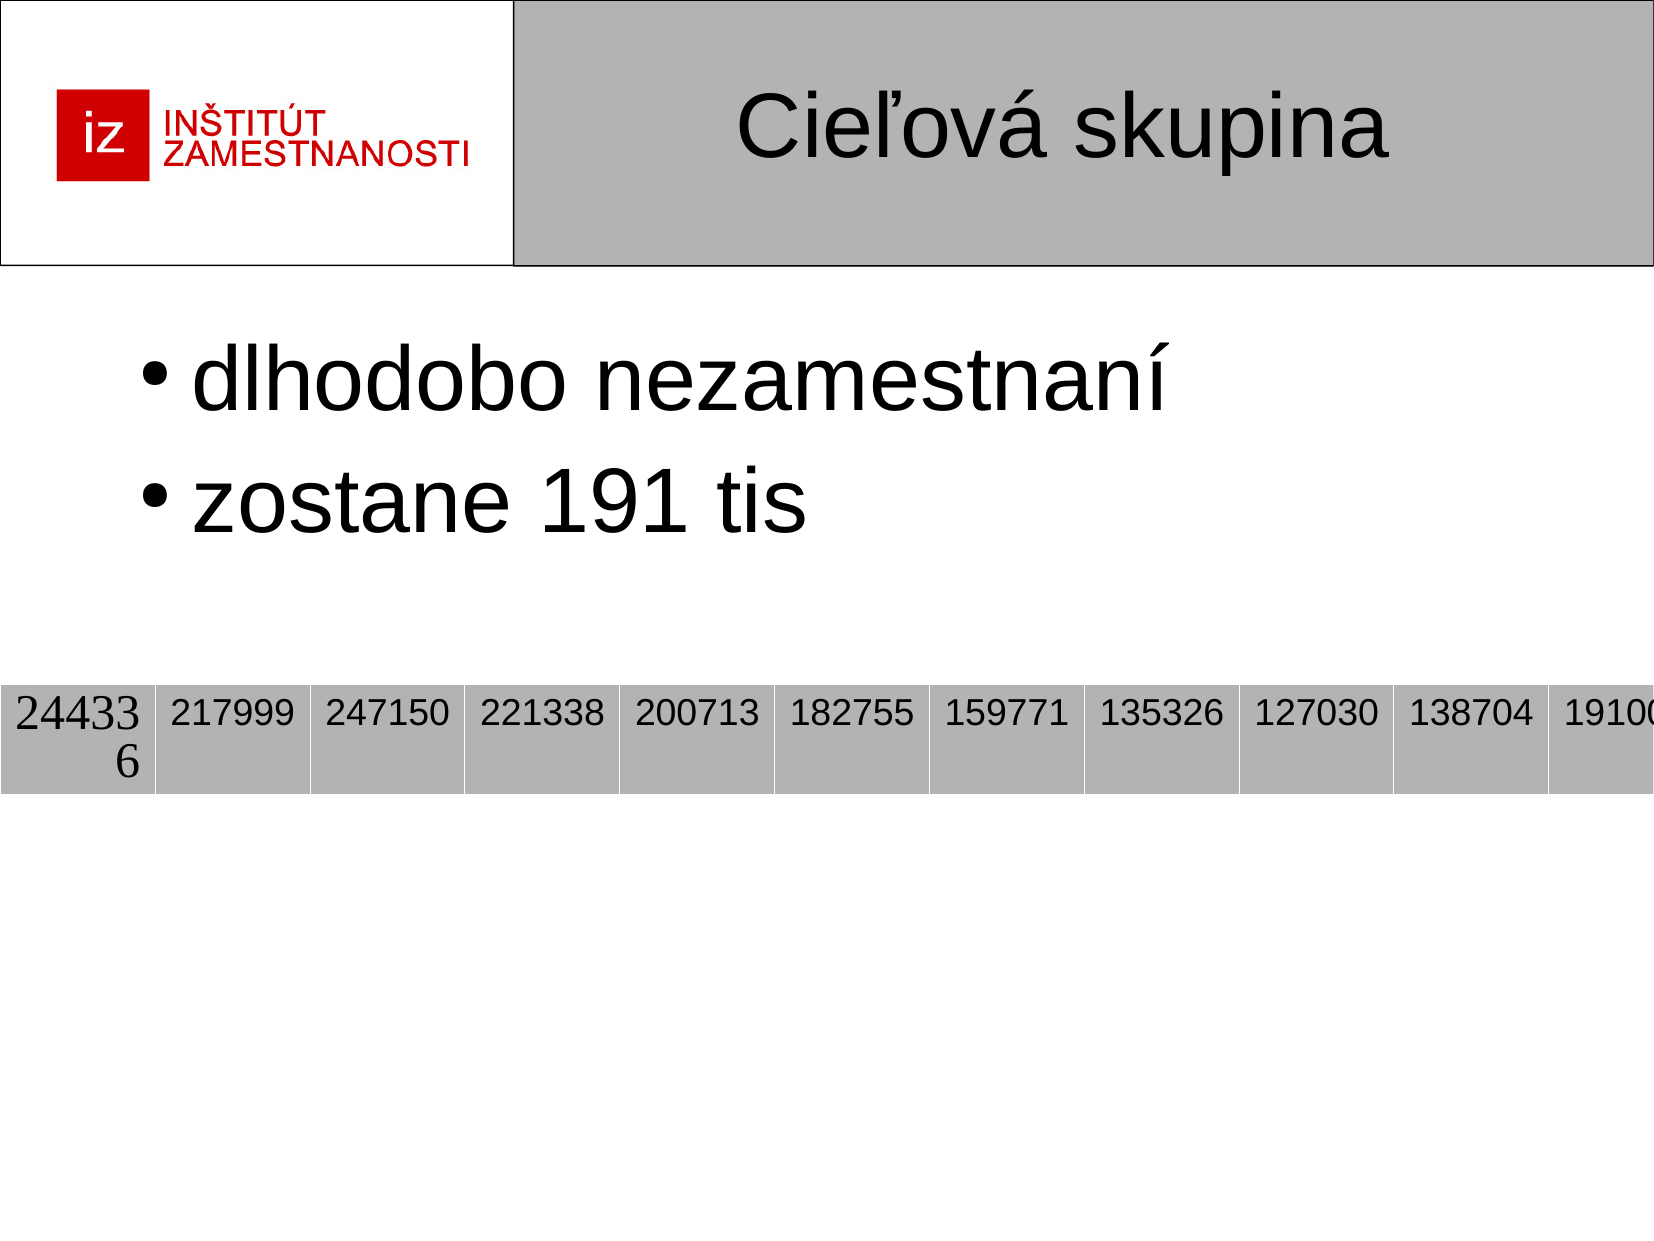

# Cieľová skupina
dlhodobo nezamestnaní
zostane 191 tis
| 244336 | 217999 | 247150 | 221338 | 200713 | 182755 | 159771 | 135326 | 127030 | 138704 | 191000 |
| --- | --- | --- | --- | --- | --- | --- | --- | --- | --- | --- |